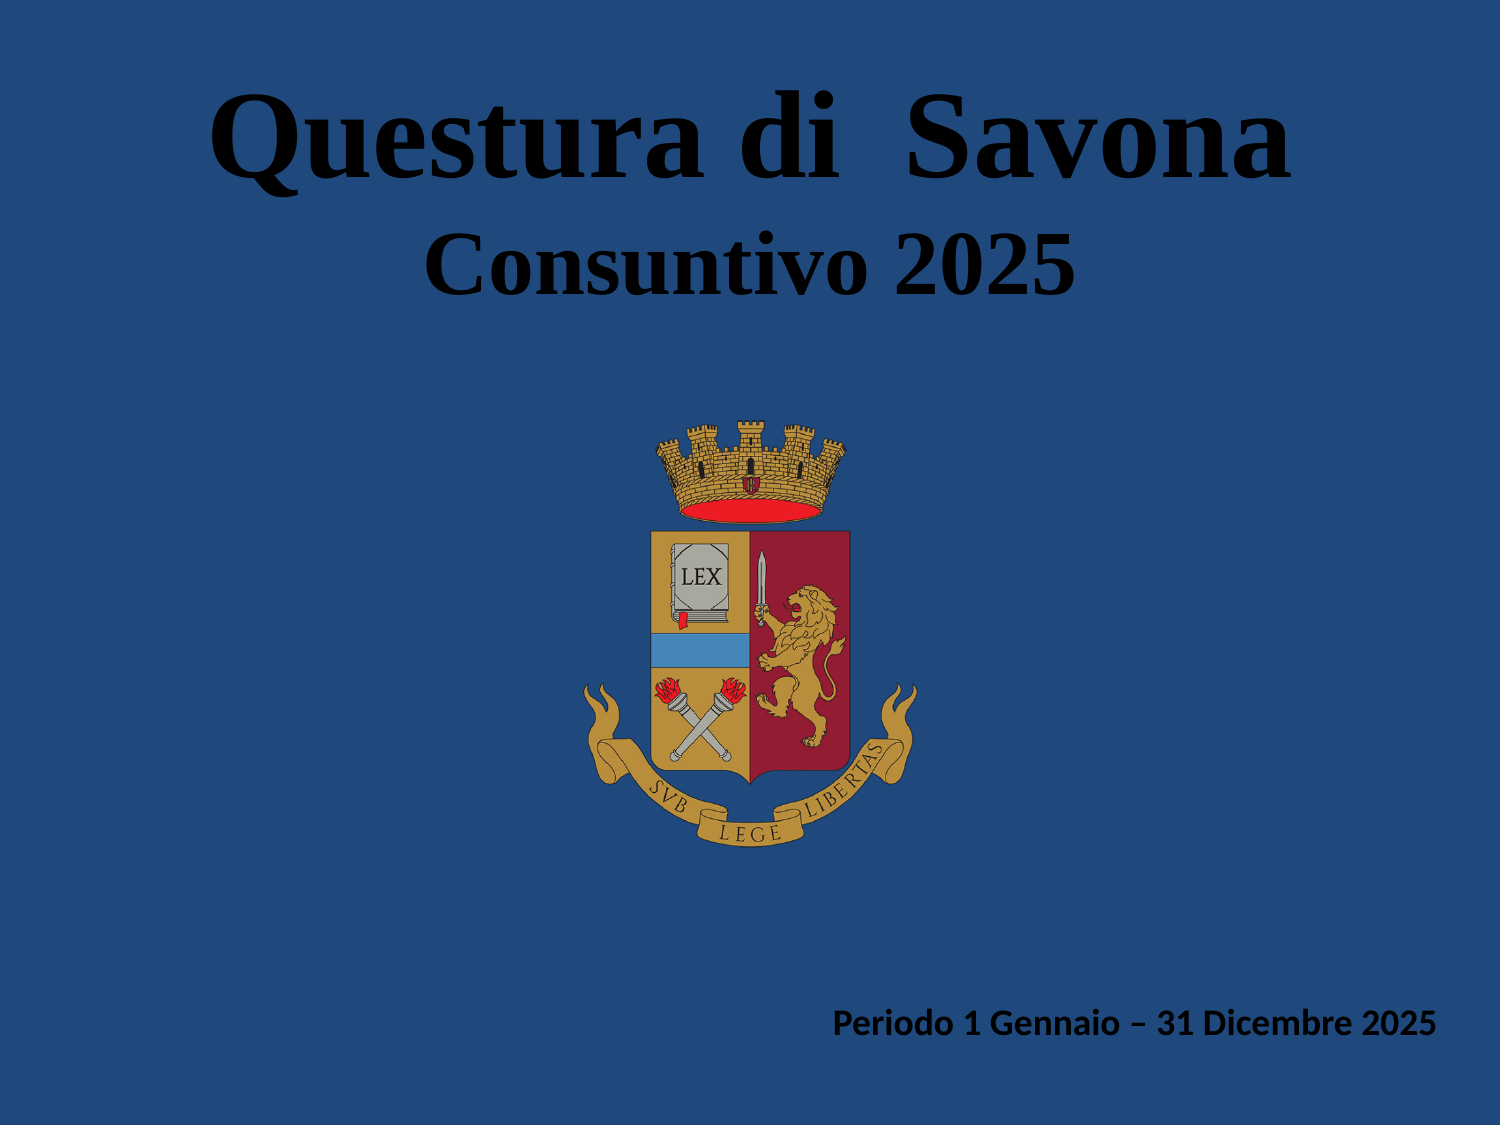

# Questura di Savona Consuntivo 2025
Periodo 1 Gennaio – 31 Dicembre 2025